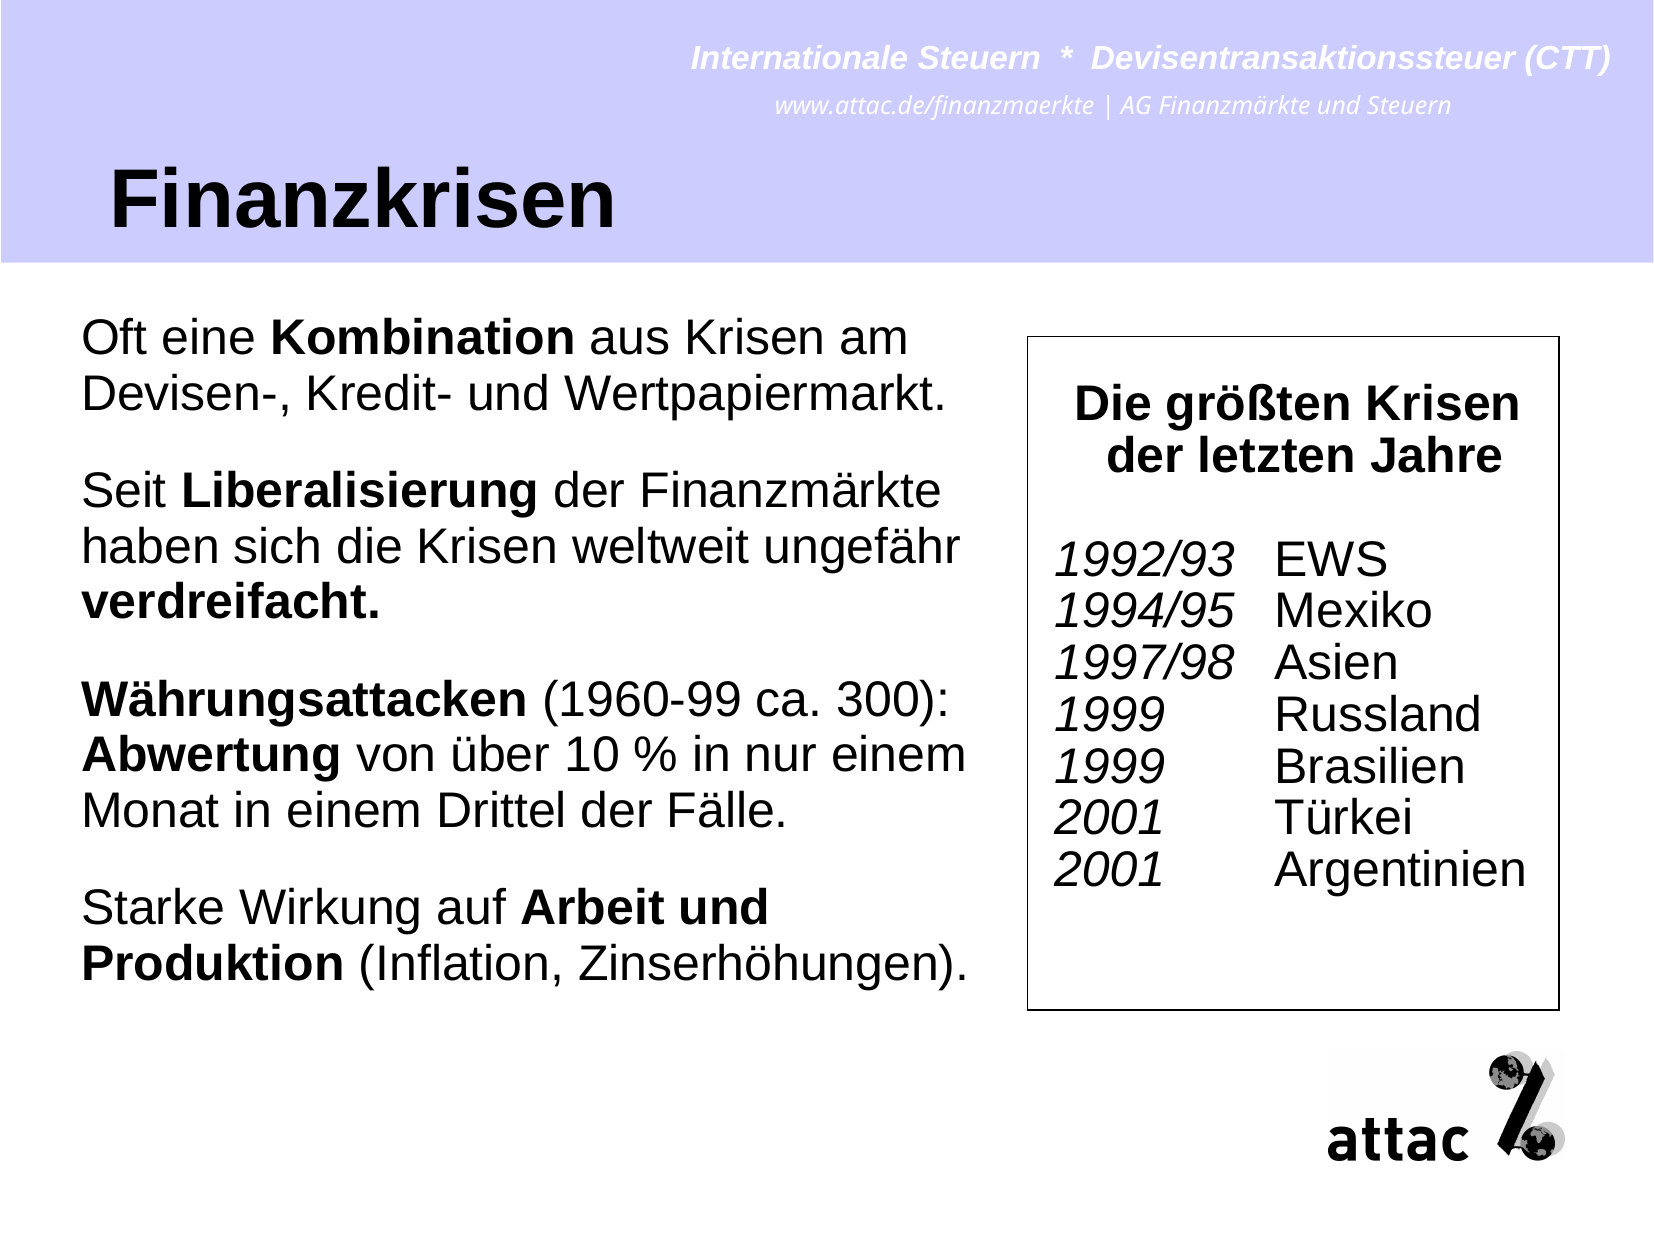

Internationale Steuern * Devisentransaktionssteuer (CTT)
www.attac.de/finanzmaerkte | AG Finanzmärkte und Steuern
Finanzkrisen
Oft eine Kombination aus Krisen am Devisen-, Kredit- und Wertpapiermarkt.
Seit Liberalisierung der Finanzmärkte haben sich die Krisen weltweit ungefähr verdreifacht.
Währungsattacken (1960-99 ca. 300): Abwertung von über 10 % in nur einem Monat in einem Drittel der Fälle.
Starke Wirkung auf Arbeit und Produktion (Inflation, Zinserhöhungen).
Die größten Krisen
der letzten Jahre
1992/93	EWS
1994/95 	Mexiko
1997/98 	Asien
1999 		Russland
1999 		Brasilien
2001 		Türkei
2001 		Argentinien